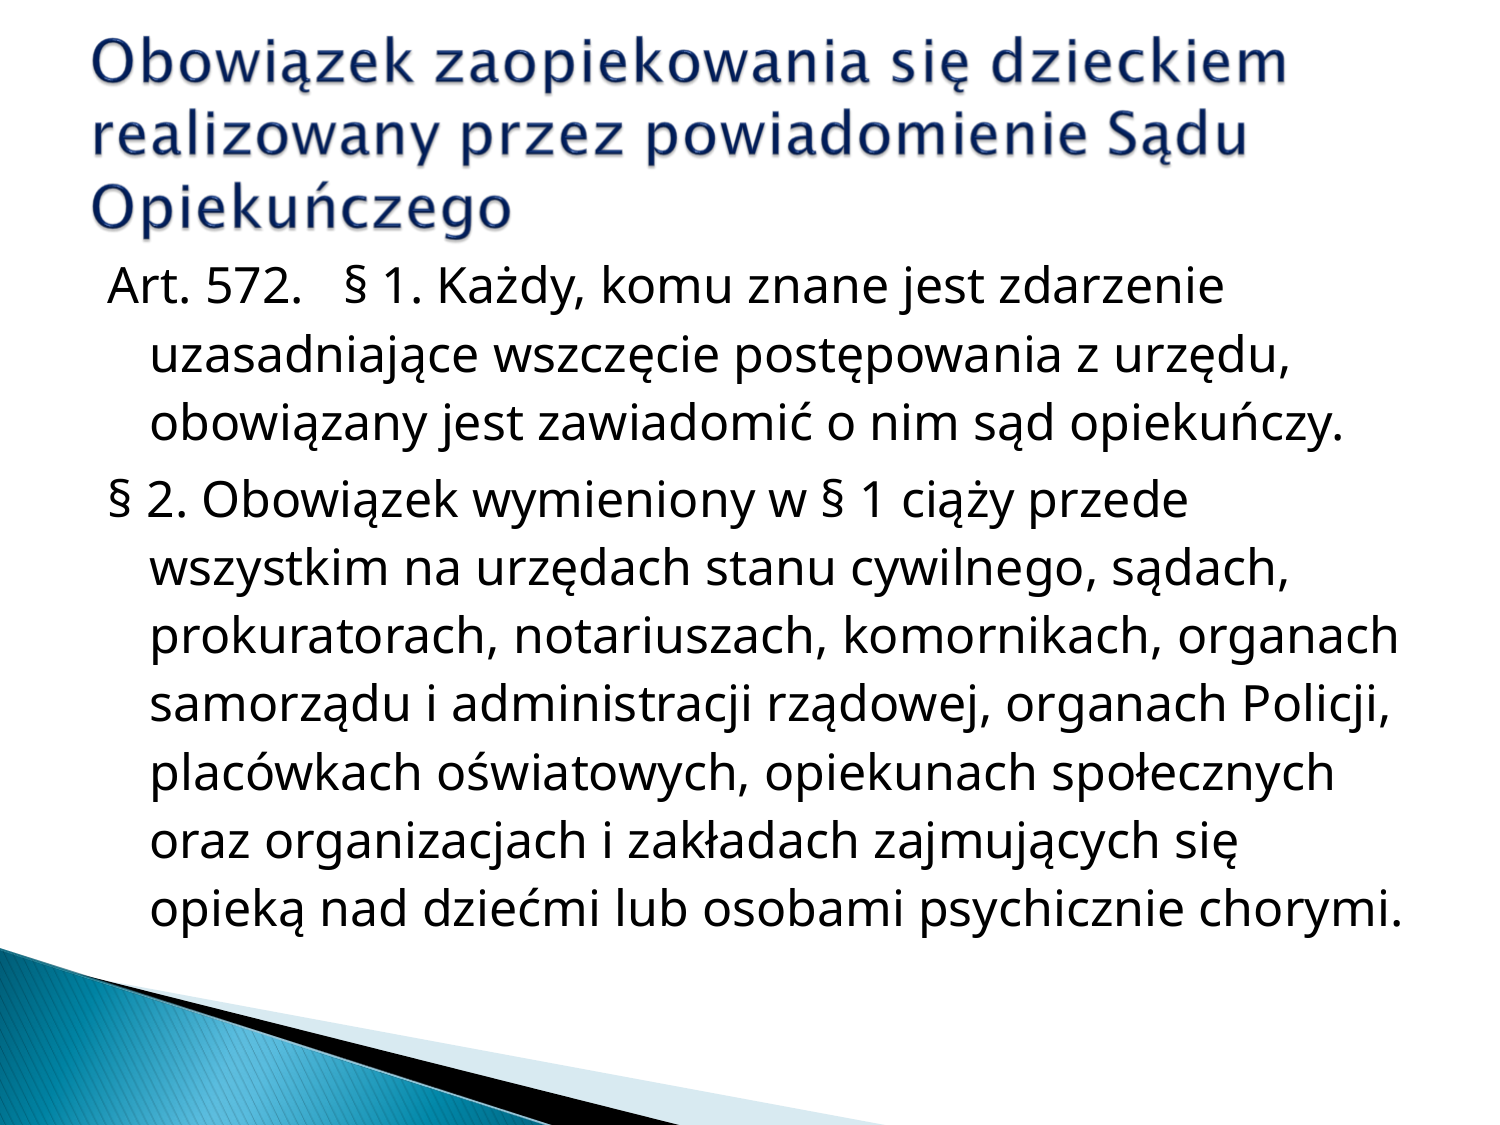

# Art. 572. § 1. Każdy, komu znane jest zdarzenie uzasadniające wszczęcie postępowania z urzędu, obowiązany jest zawiadomić o nim sąd opiekuńczy.
§ 2. Obowiązek wymieniony w § 1 ciąży przede wszystkim na urzędach stanu cywilnego, sądach, prokuratorach, notariuszach, komornikach, organach samorządu i administracji rządowej, organach Policji, placówkach oświatowych, opiekunach społecznych oraz organizacjach i zakładach zajmujących się opieką nad dziećmi lub osobami psychicznie chorymi.